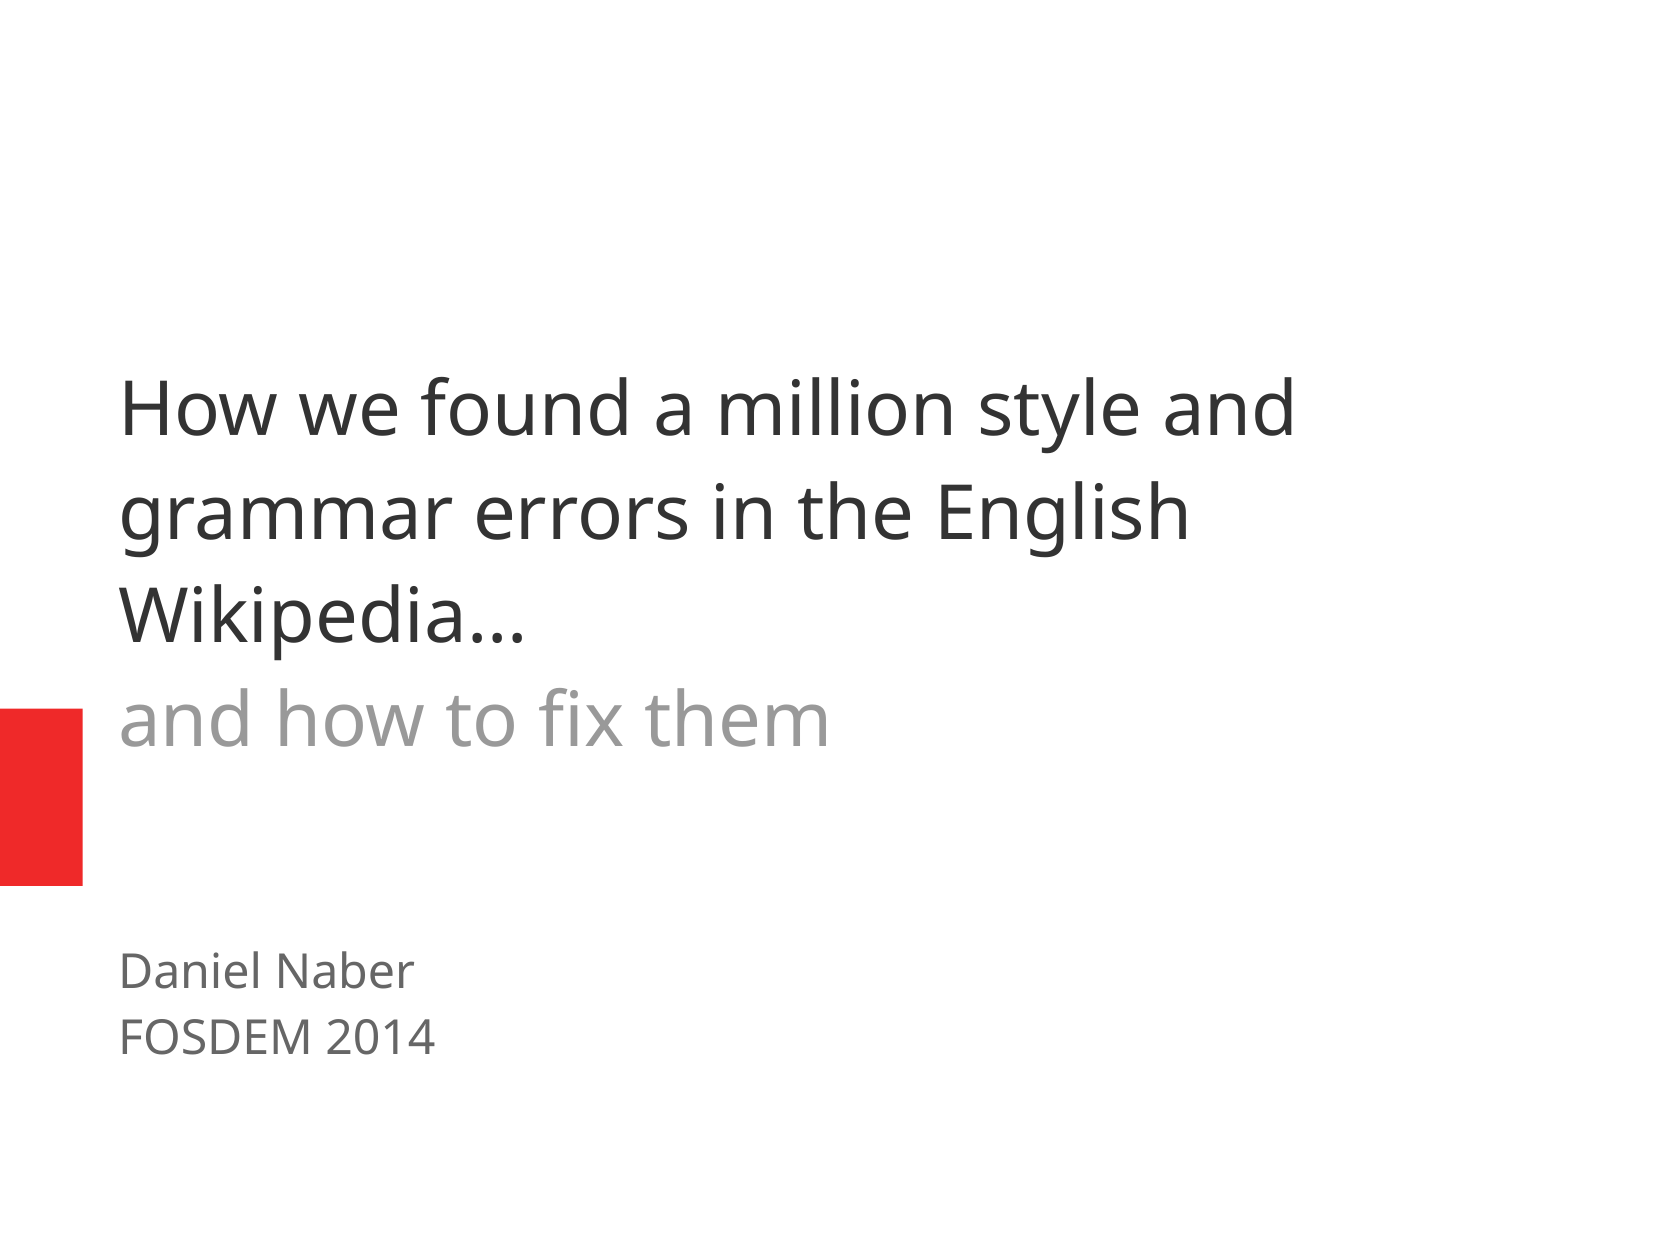

# How we found a million style and grammar errors in the English Wikipedia... and how to fix them
Daniel Naber
FOSDEM 2014